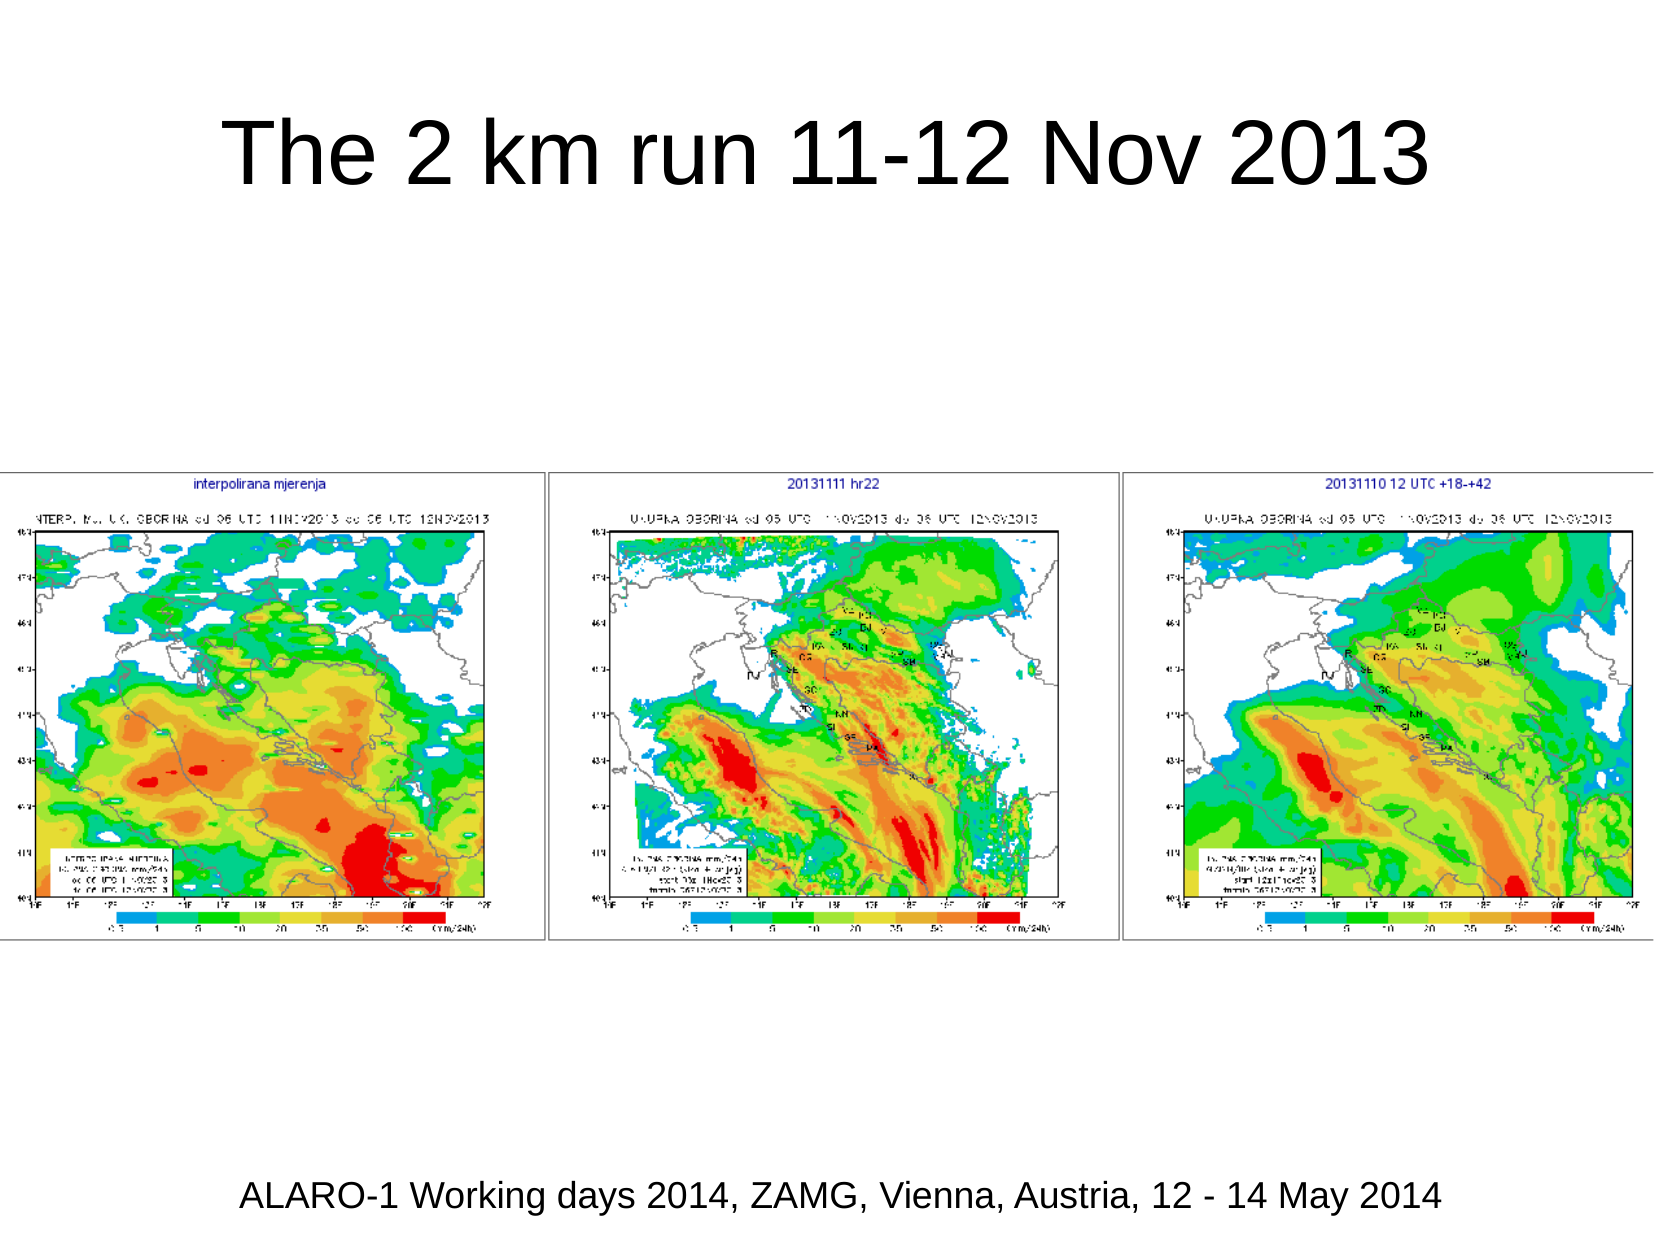

# The 2 km run 11-12 Nov 2013
ALARO-1 Working days 2014, ZAMG, Vienna, Austria, 12 - 14 May 2014